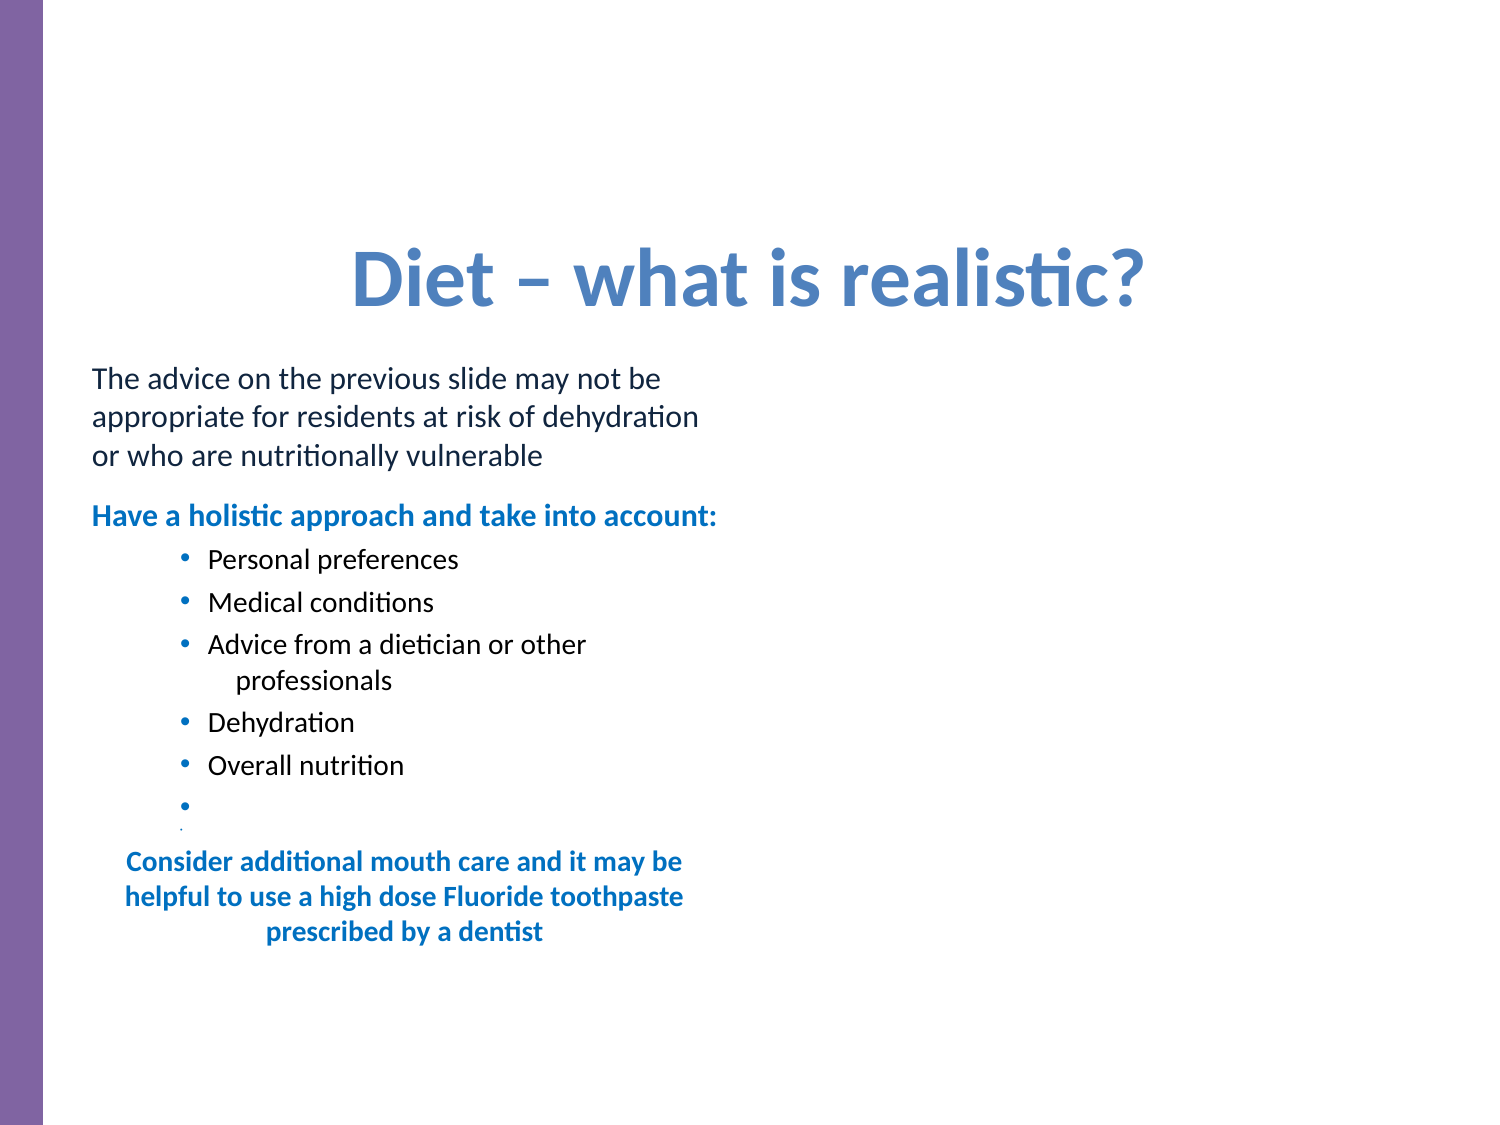

# Diet – what is realistic?
The advice on the previous slide may not be appropriate for residents at risk of dehydration or who are nutritionally vulnerable
Have a holistic approach and take into account:
Personal preferences
Medical conditions
Advice from a dietician or other professionals
Dehydration
Overall nutrition
Consider additional mouth care and it may be helpful to use a high dose Fluoride toothpaste prescribed by a dentist